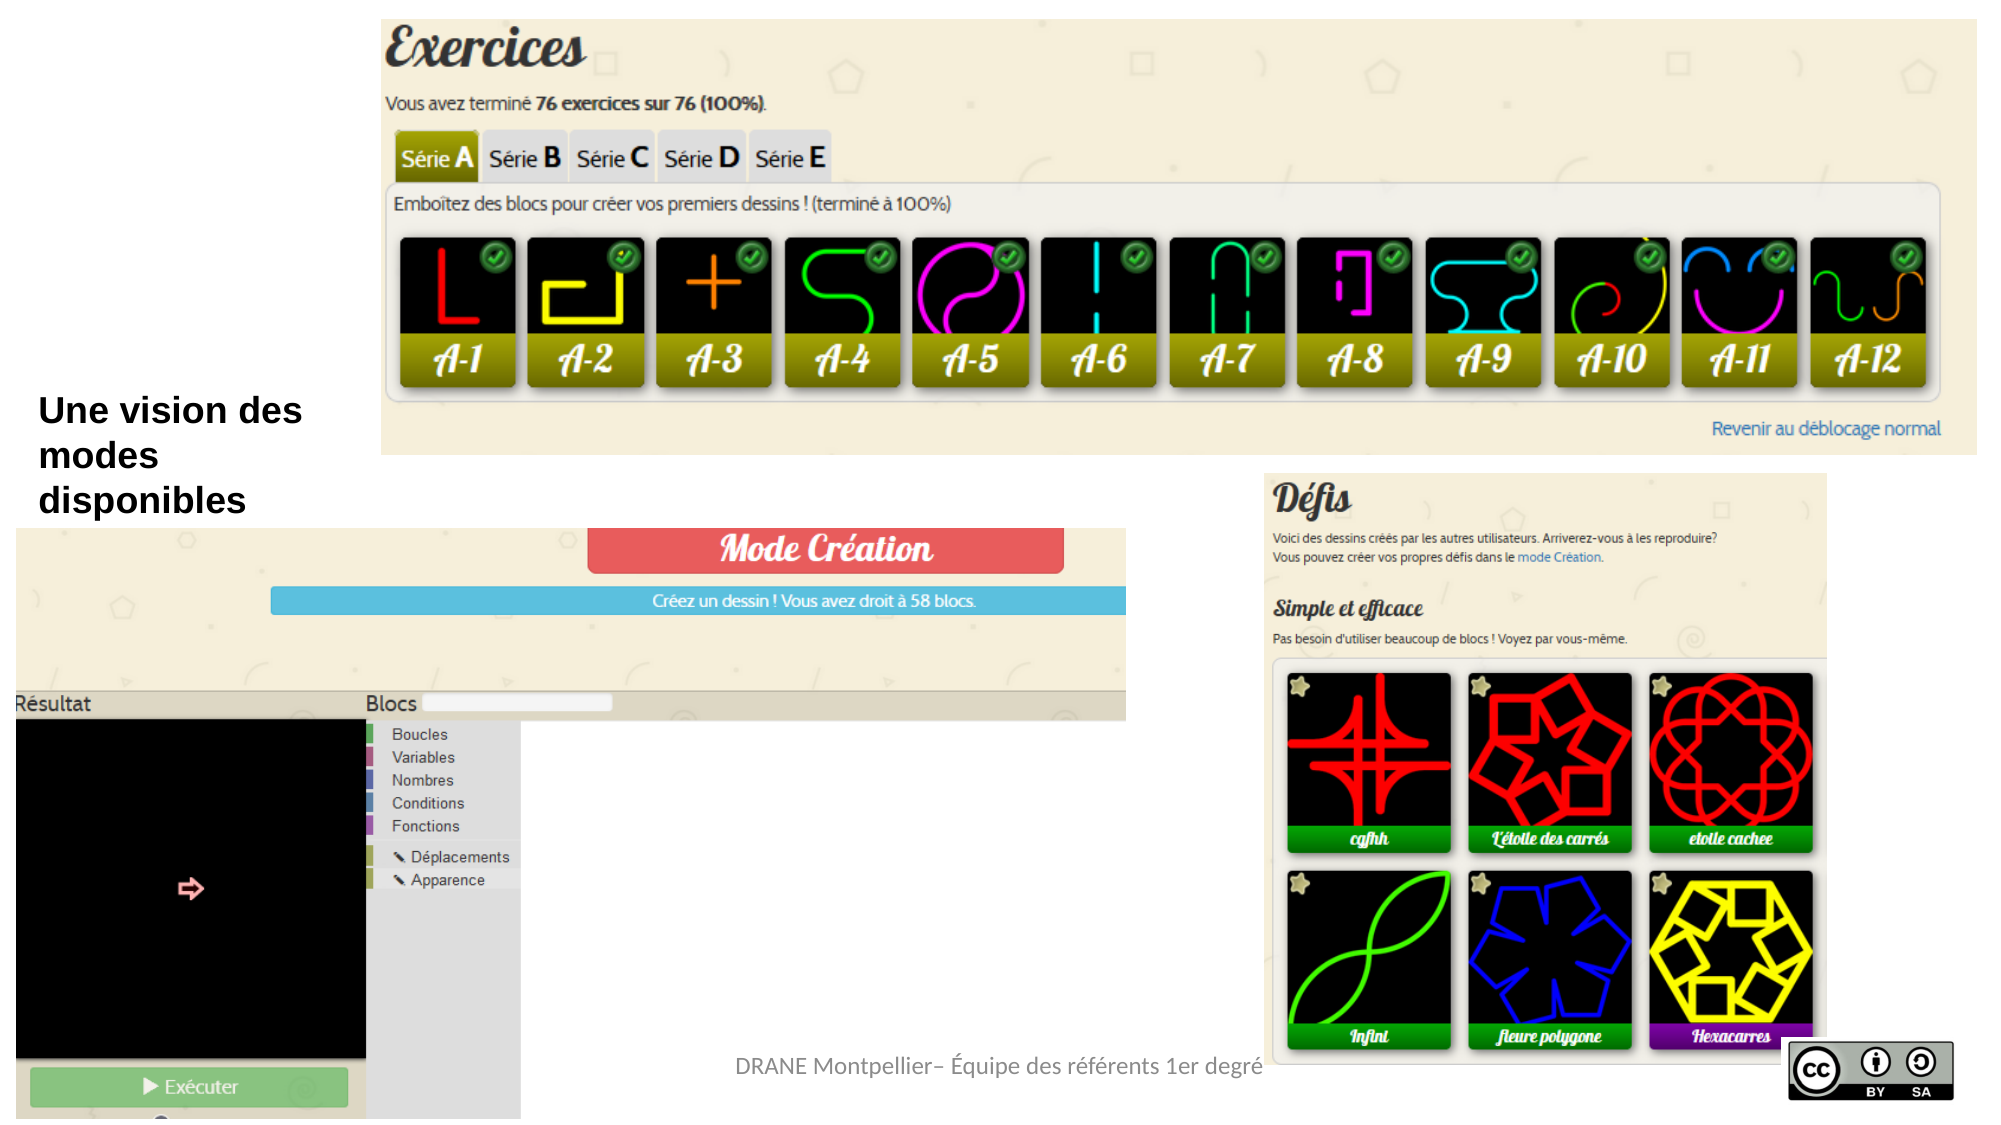

Une vision des modes disponibles
DRANE Montpellier– Équipe des référents 1er degré